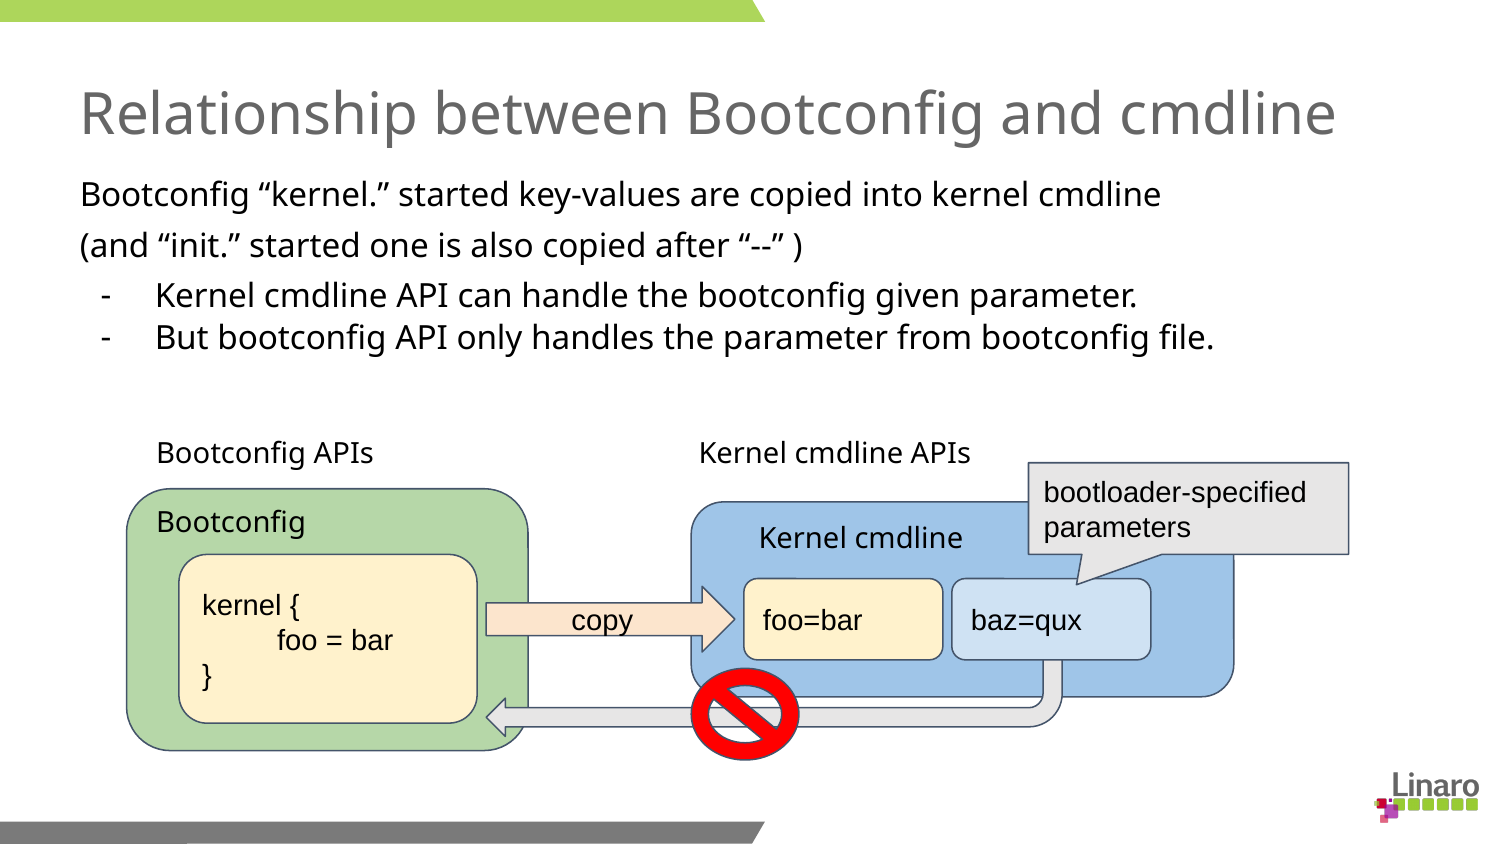

# Relationship between Bootconfig and cmdline
Bootconfig “kernel.” started key-values are copied into kernel cmdline
(and “init.” started one is also copied after “--” )
Kernel cmdline API can handle the bootconfig given parameter.
But bootconfig API only handles the parameter from bootconfig file.
Bootconfig APIs
Kernel cmdline APIs
bootloader-specified parameters
Bootconfig
Kernel cmdline
kernel {
	foo = bar
}
foo=bar
baz=qux
copy